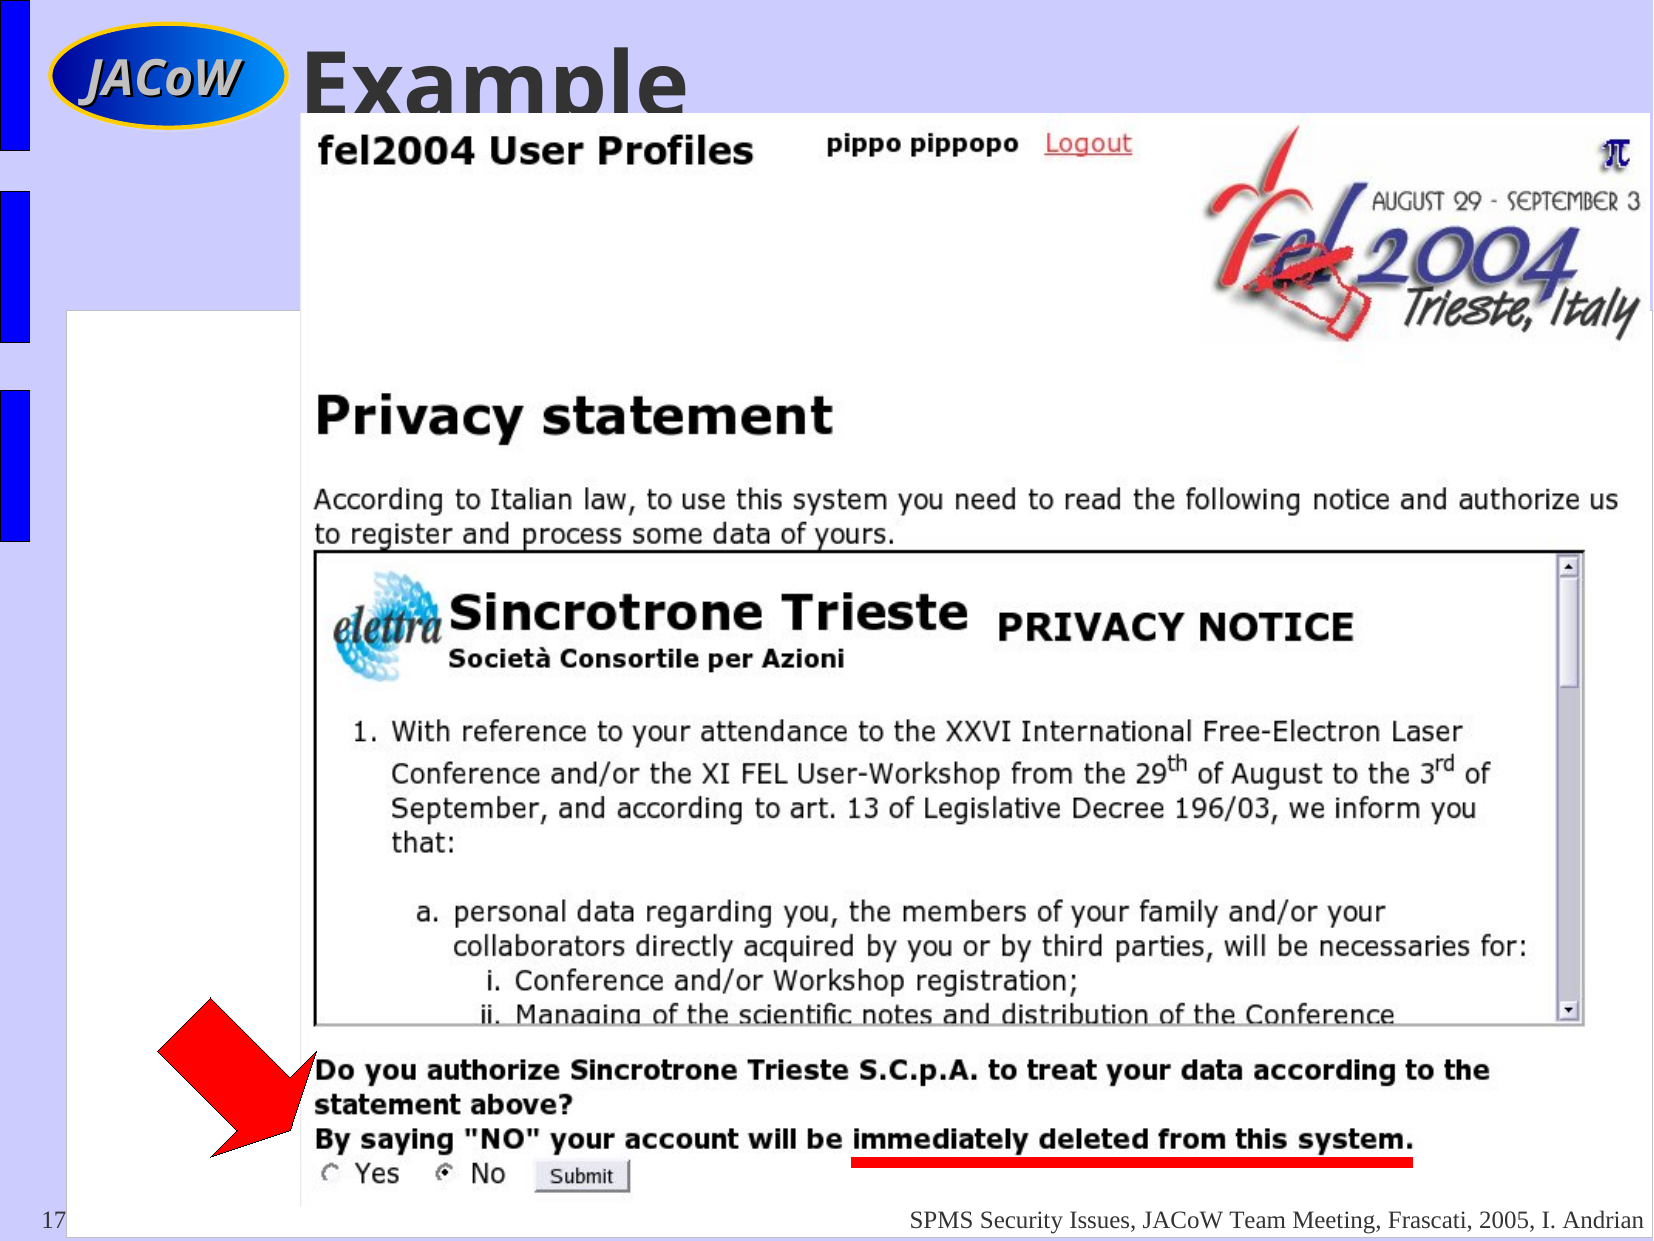

# Example
17
SPMS Security Issues, JACoW Team Meeting, Frascati, 2005, I. Andrian